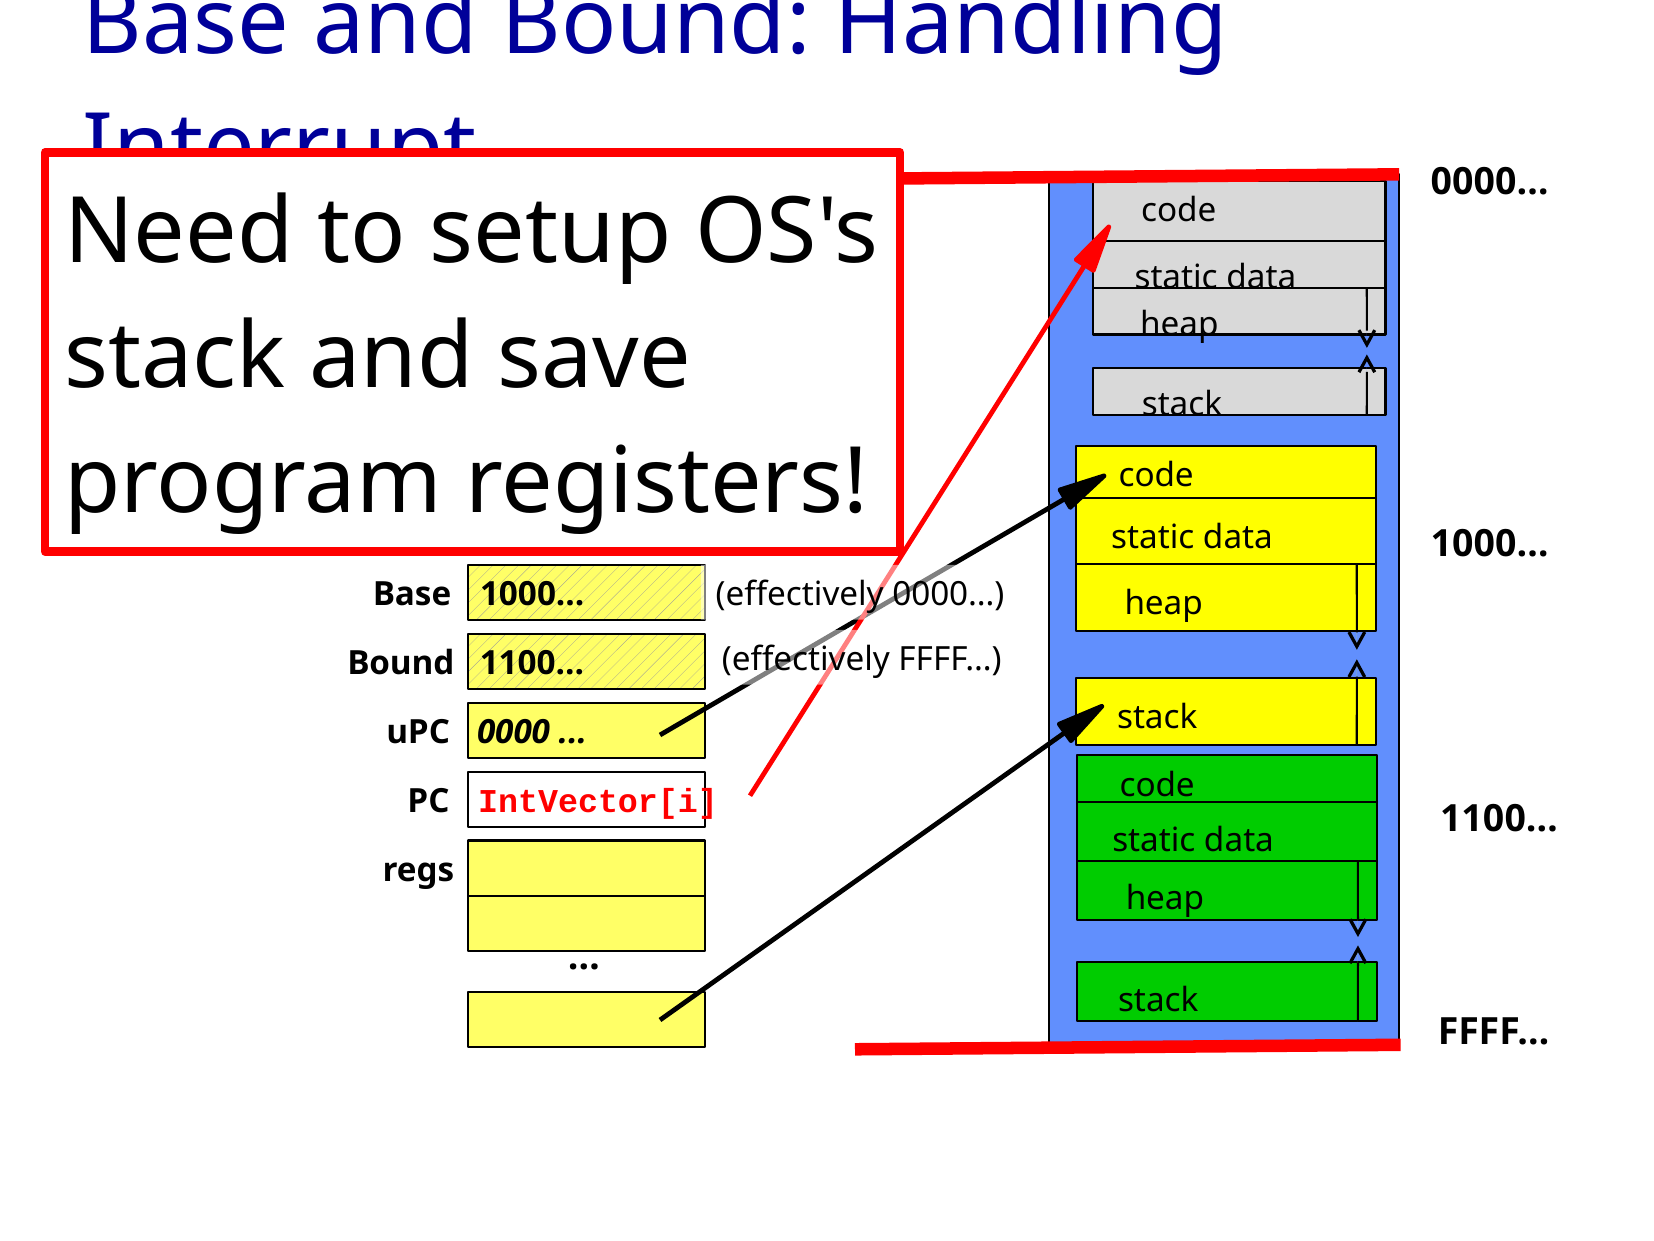

# Base and Bound: Handling Interrupt
0000…
Need to setup OS's stack and save program registers!
Proc 1
Proc 2
Proc n
code
static data
heap
stack
…
OS
code
static data
heap
stack
sysmode
1
1000…
Base
1000...
(effectively 0000…)
(effectively FFFF…)
Bound
1100...
uPC
0000 ...
code
static data
heap
stack
PC
IntVector[i]
1100…
regs
…
FFFF…